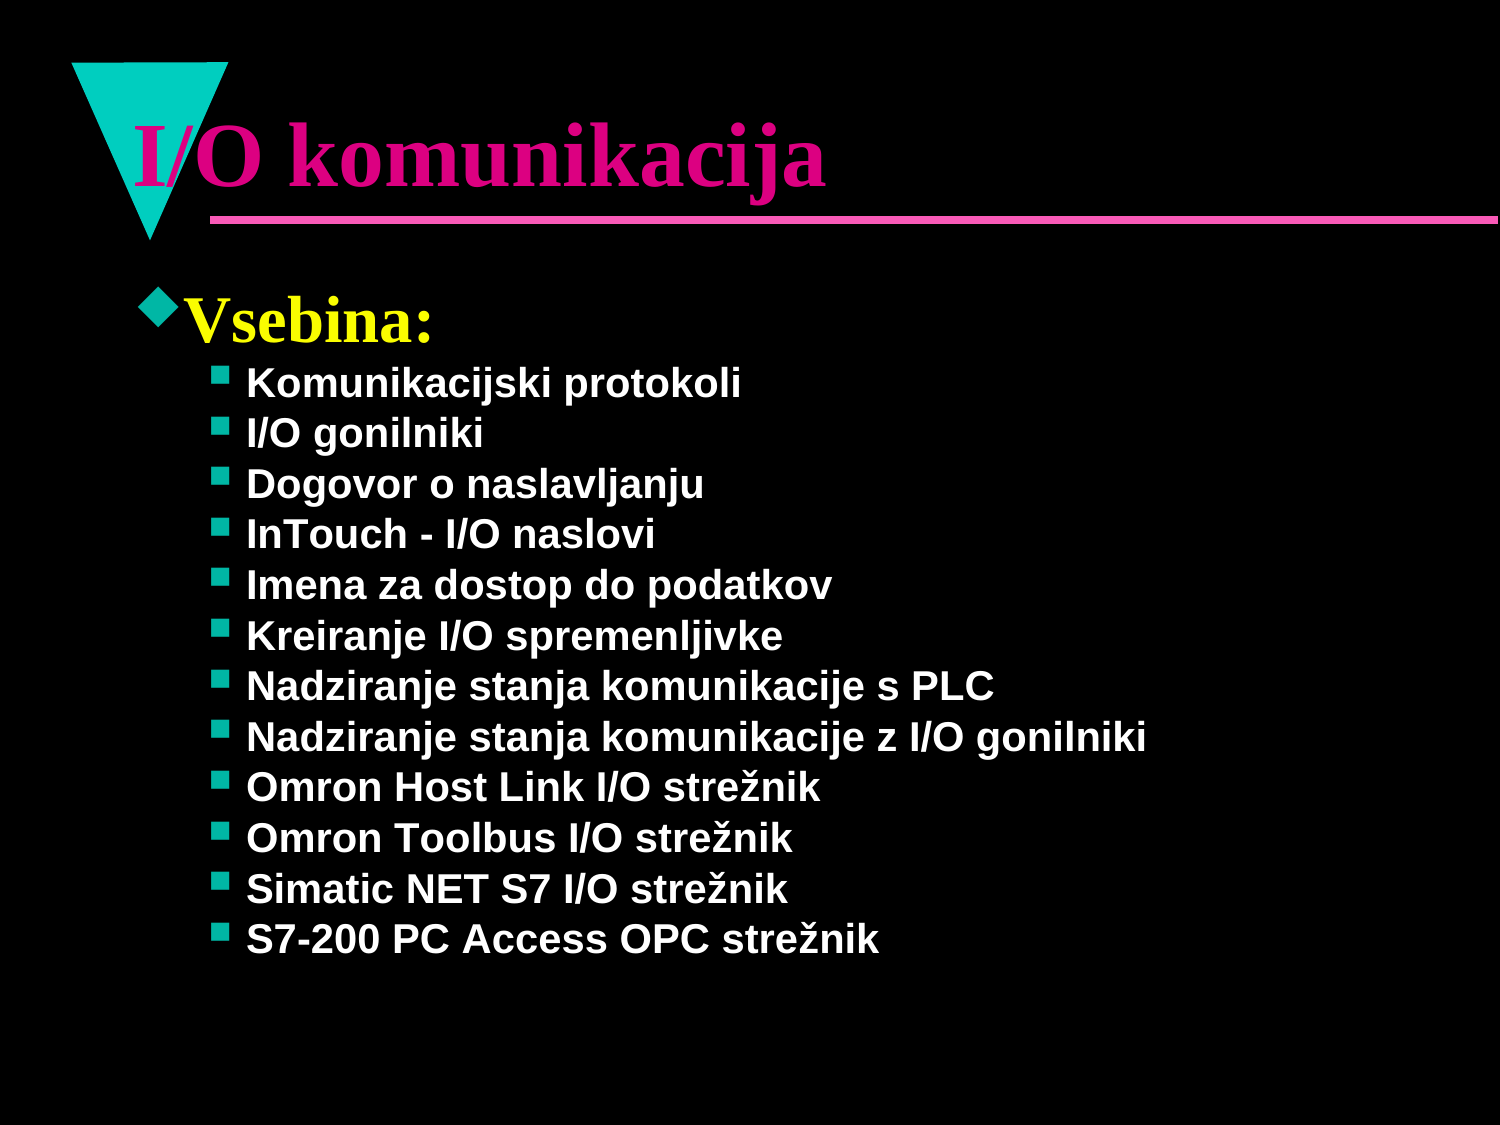

# I/O komunikacija
Vsebina:
Komunikacijski protokoli
I/O gonilniki
Dogovor o naslavljanju
InTouch - I/O naslovi
Imena za dostop do podatkov
Kreiranje I/O spremenljivke
Nadziranje stanja komunikacije s PLC
Nadziranje stanja komunikacije z I/O gonilniki
Omron Host Link I/O strežnik
Omron Toolbus I/O strežnik
Simatic NET S7 I/O strežnik
S7-200 PC Access OPC strežnik
RVP2
I/O komunikacija
2